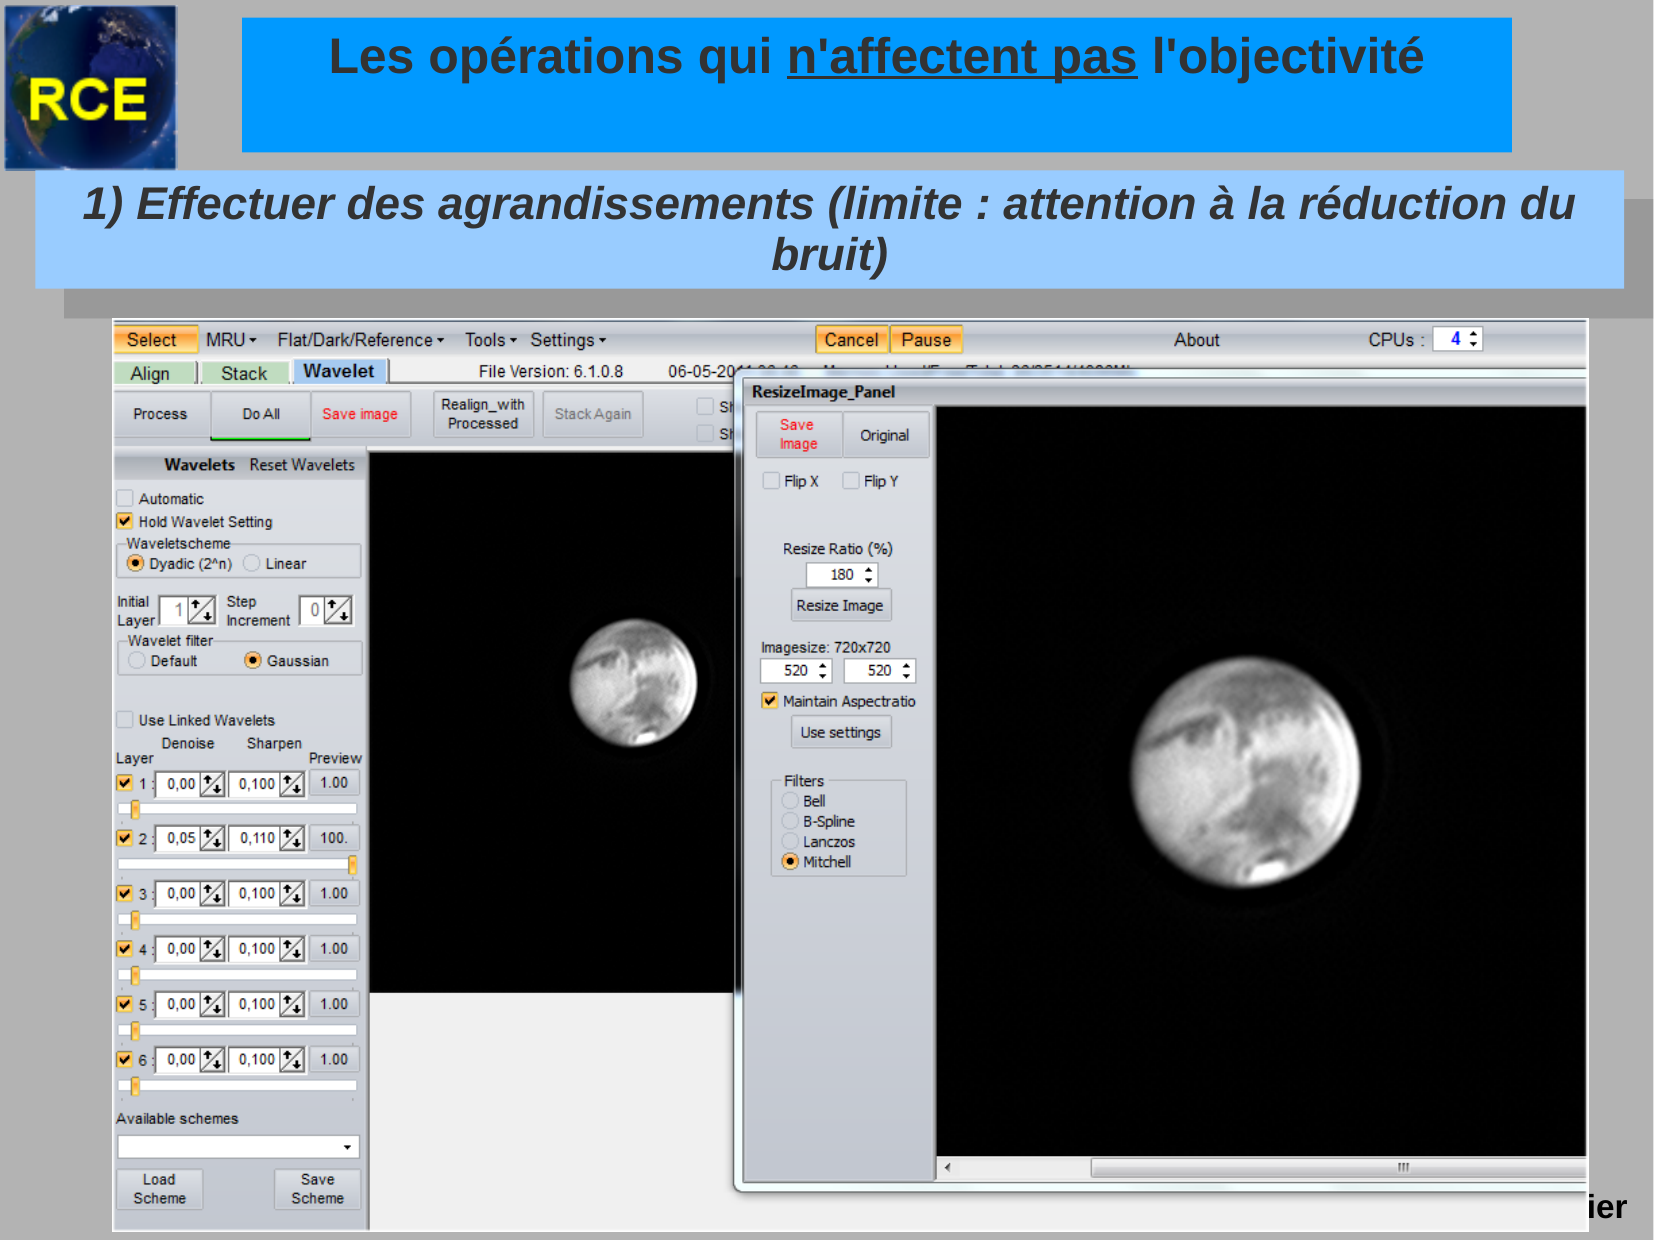

Les opérations qui n'affectent pas l'objectivité
1) Effectuer des agrandissements (limite : attention à la réduction du bruit)
Christophe Pellier